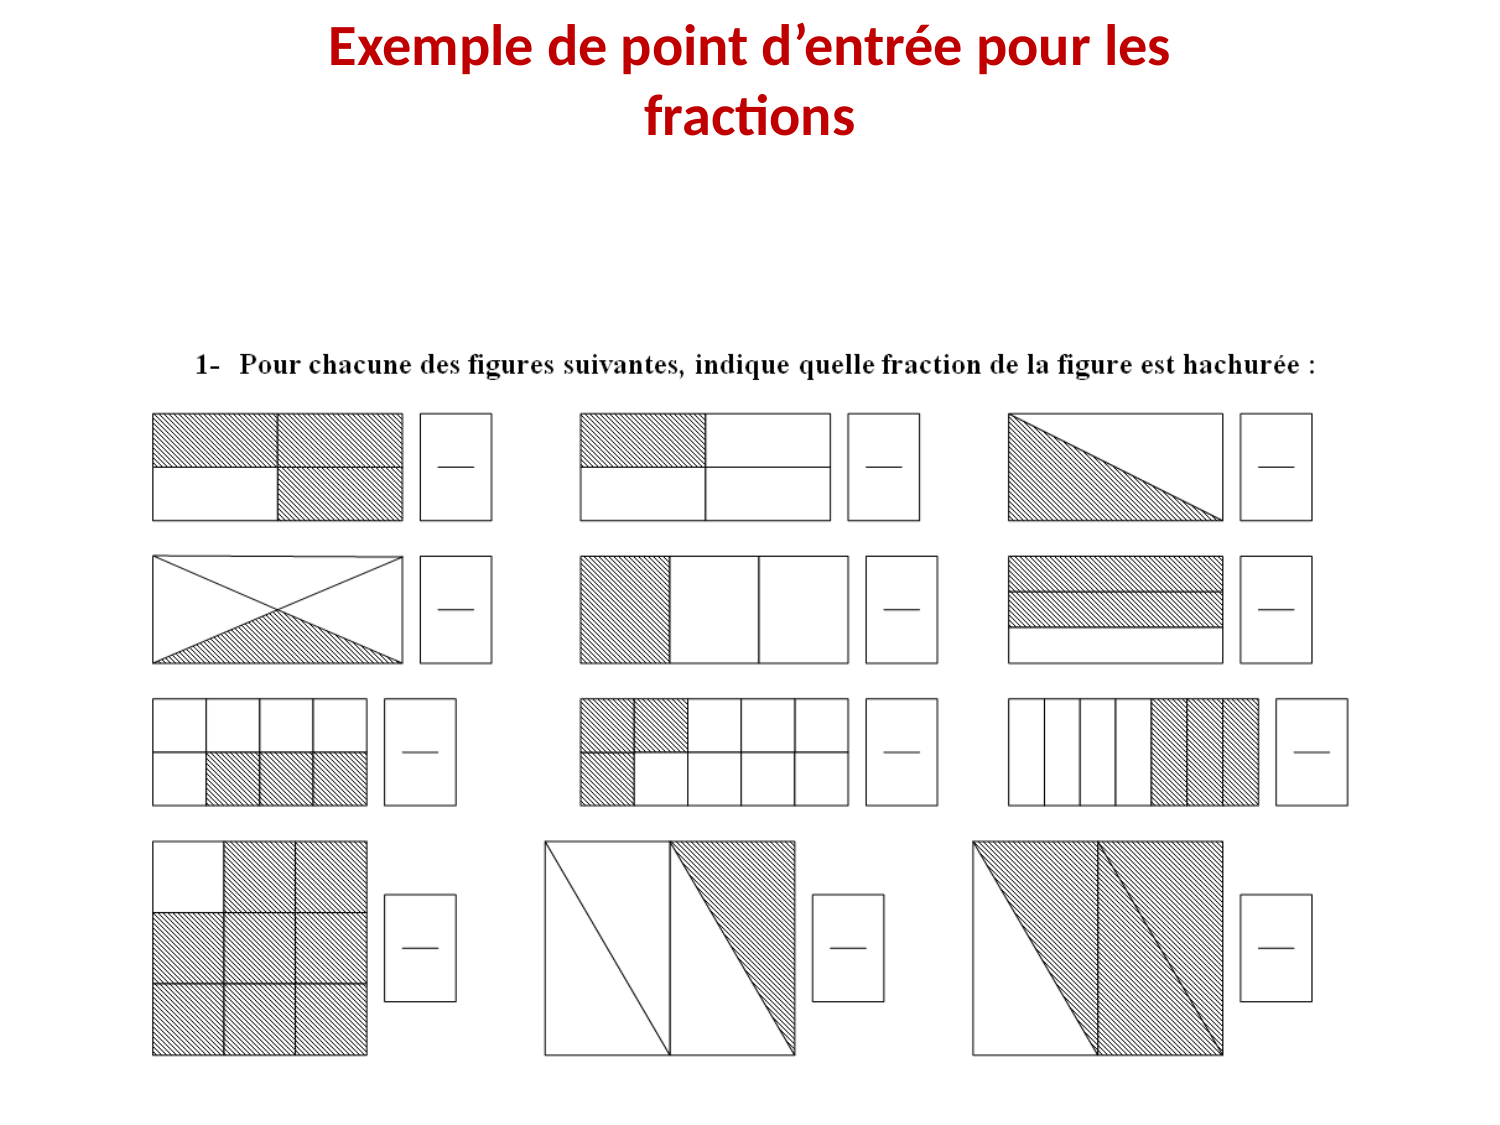

Exemple de point d’entrée pour les fractions